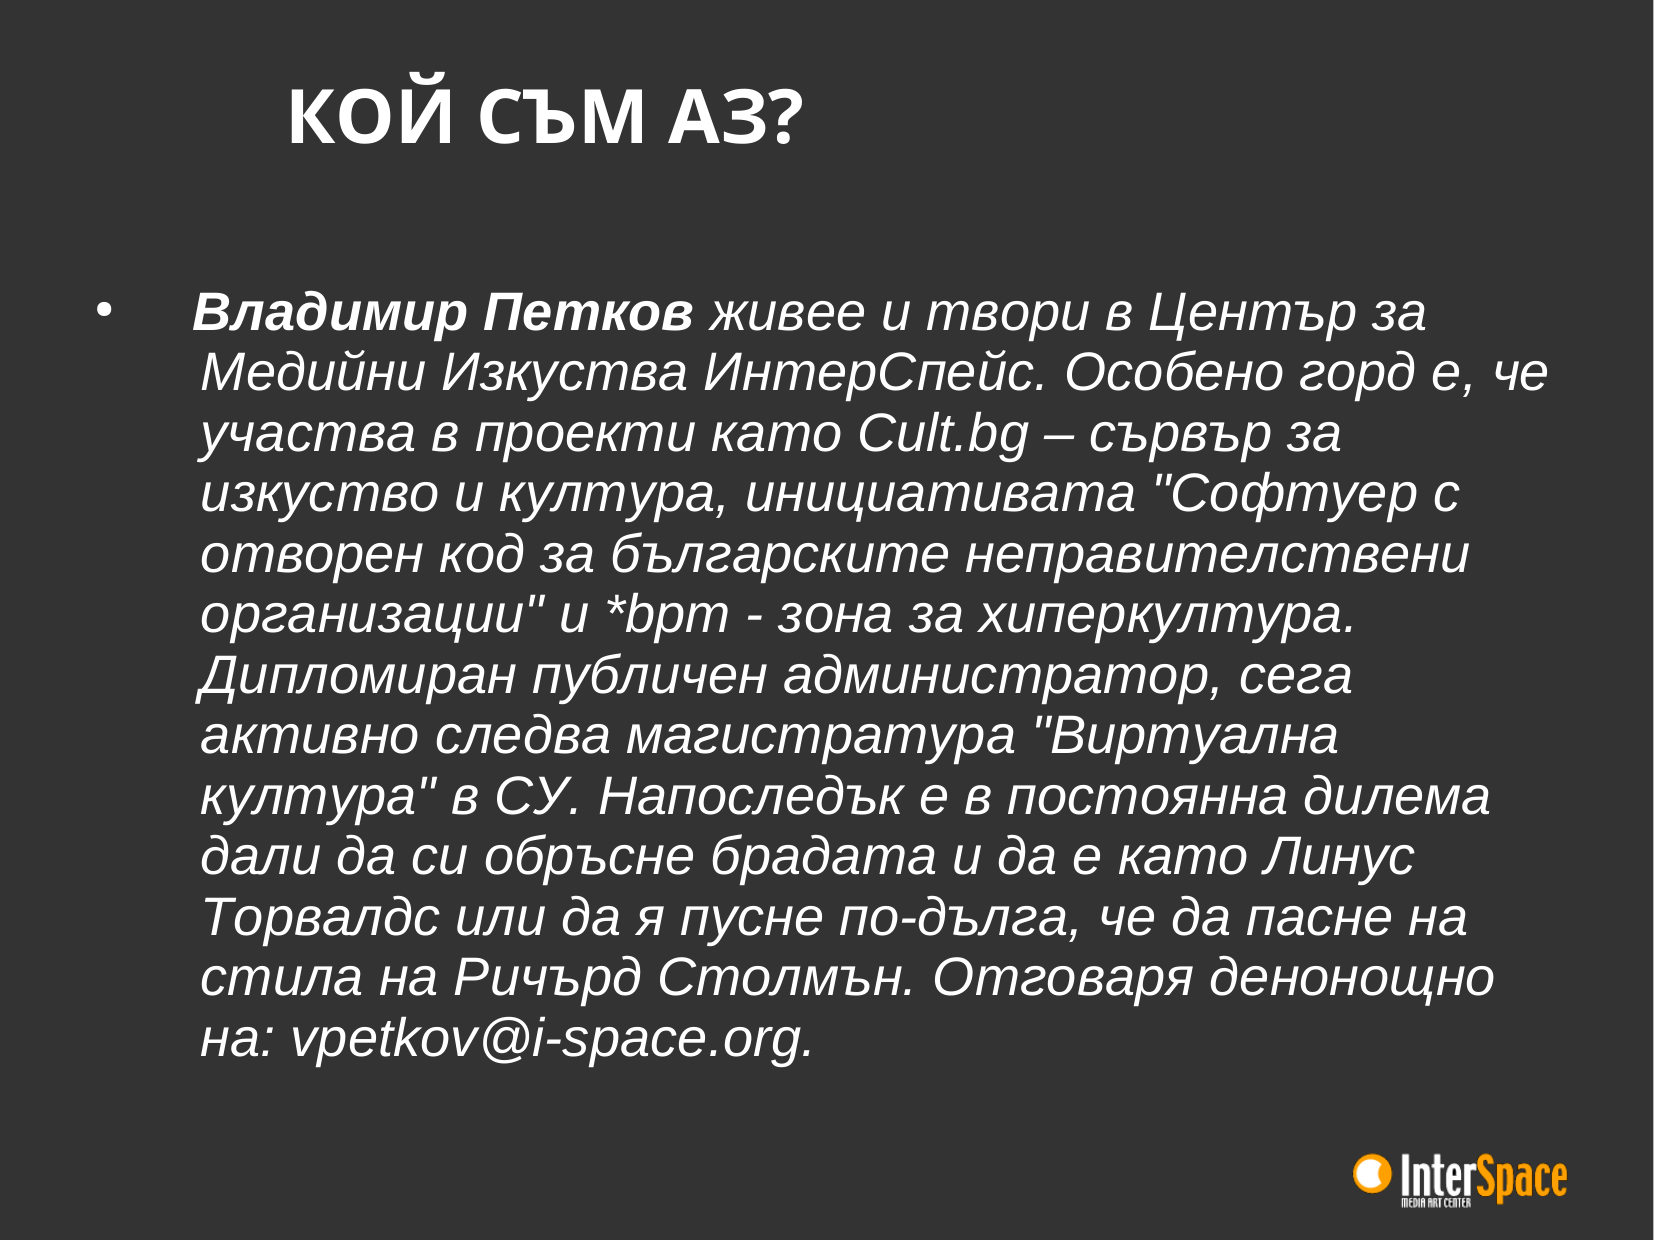

# КОЙ СЪМ АЗ?
 Владимир Петков живее и твори в Център за Медийни Изкуства ИнтерСпейс. Особено горд е, че участва в проекти като Cult.bg – сървър за изкуство и култура, инициативата "Софтуер с отворен код за българските неправителствени организации" и *bpm - зона за хиперкултура. Дипломиран публичен администратор, сега активно следва магистратура "Виртуална култура" в СУ. Напоследък е в постоянна дилема дали да си обръсне брадата и да е като Линус Торвалдс или да я пусне по-дълга, че да пасне на стила на Ричърд Столмън. Отговаря денонощно на: vpetkov@i-space.org.